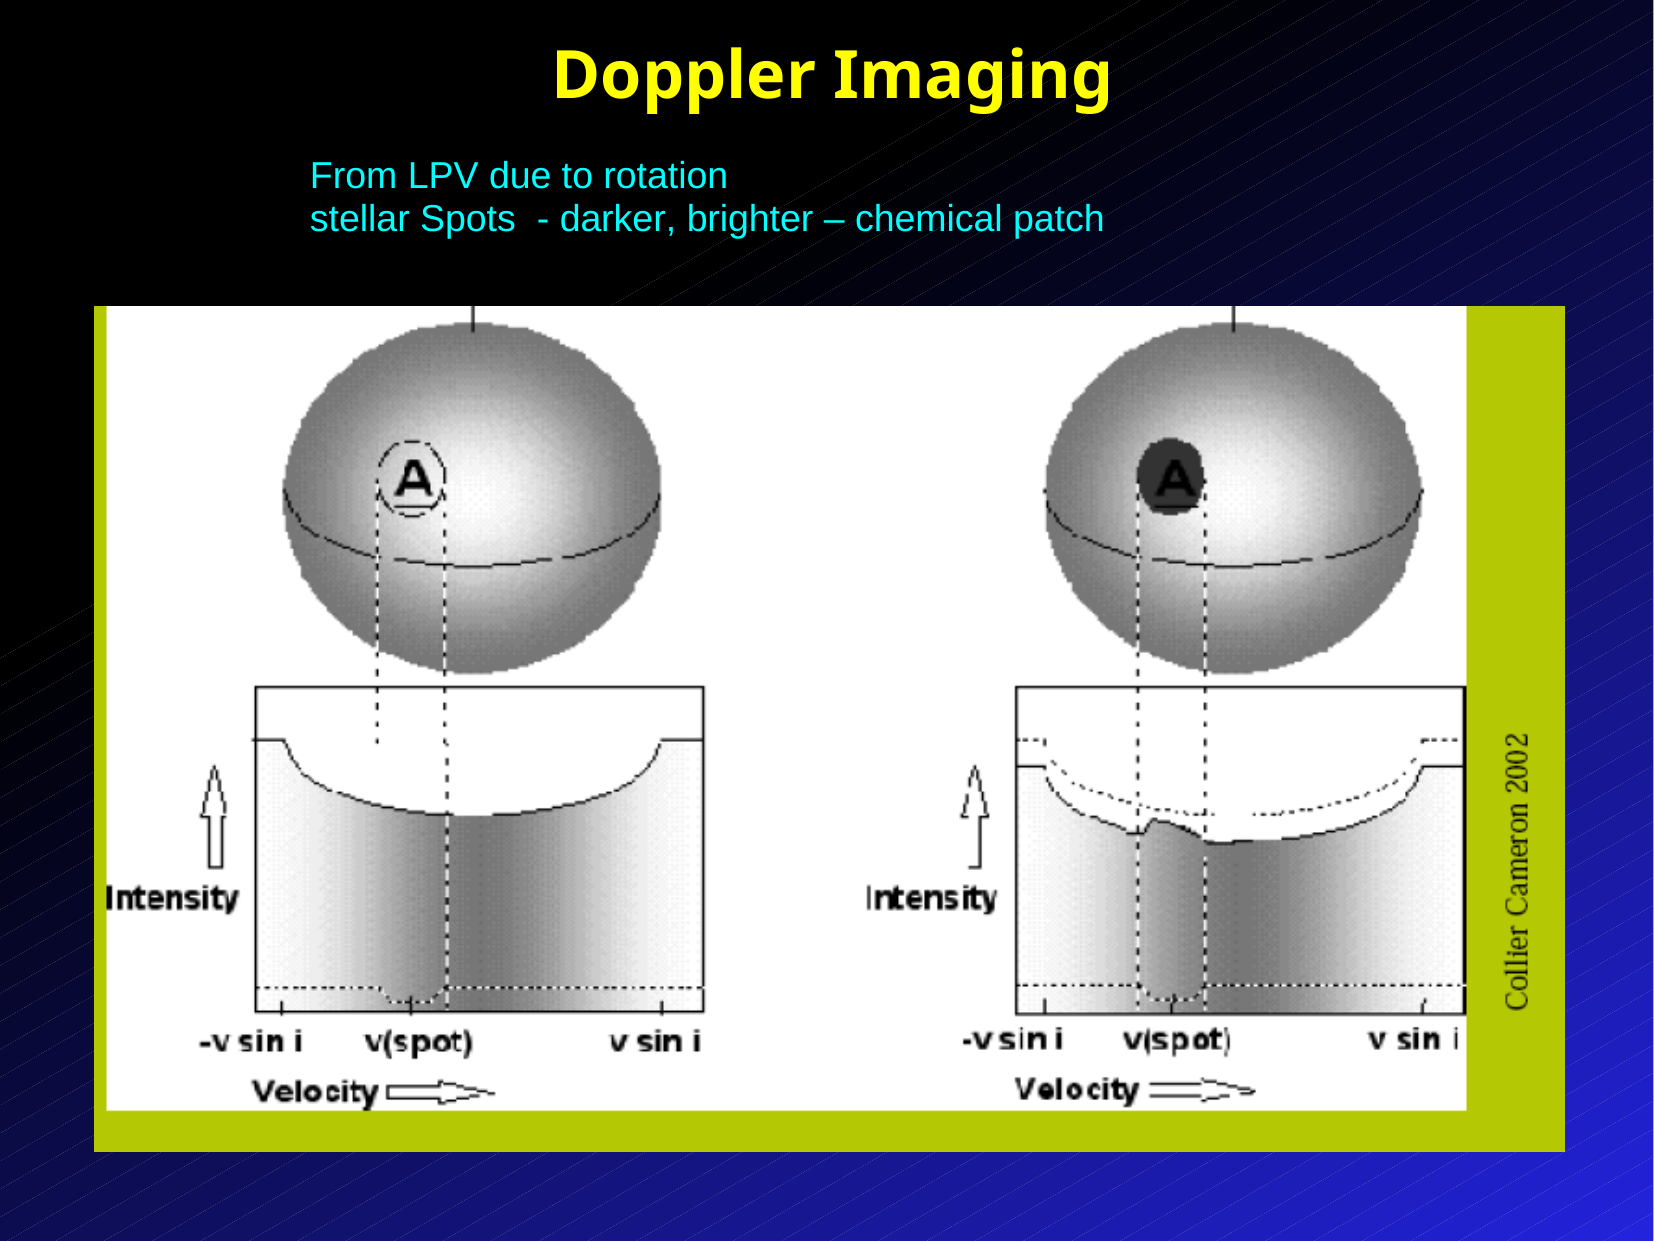

# Doppler Imaging
From LPV due to rotation
stellar Spots - darker, brighter – chemical patch